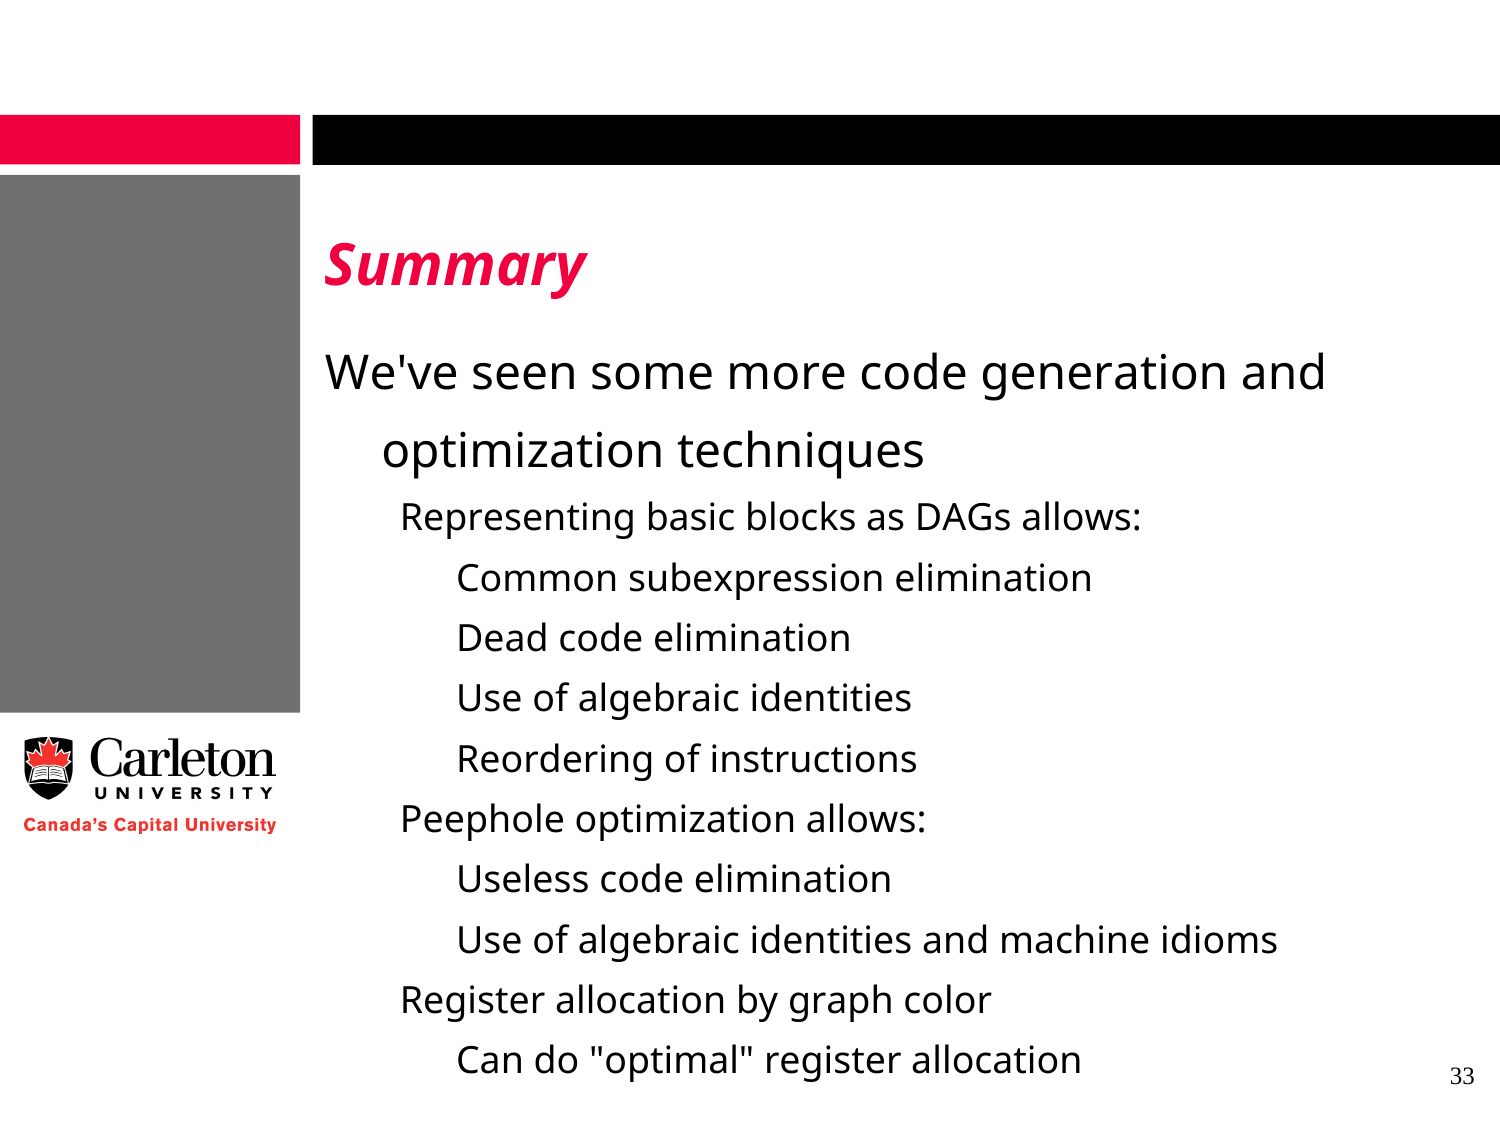

# Summary
We've seen some more code generation and optimization techniques
Representing basic blocks as DAGs allows:
Common subexpression elimination
Dead code elimination
Use of algebraic identities
Reordering of instructions
Peephole optimization allows:
Useless code elimination
Use of algebraic identities and machine idioms
Register allocation by graph color
Can do "optimal" register allocation
33